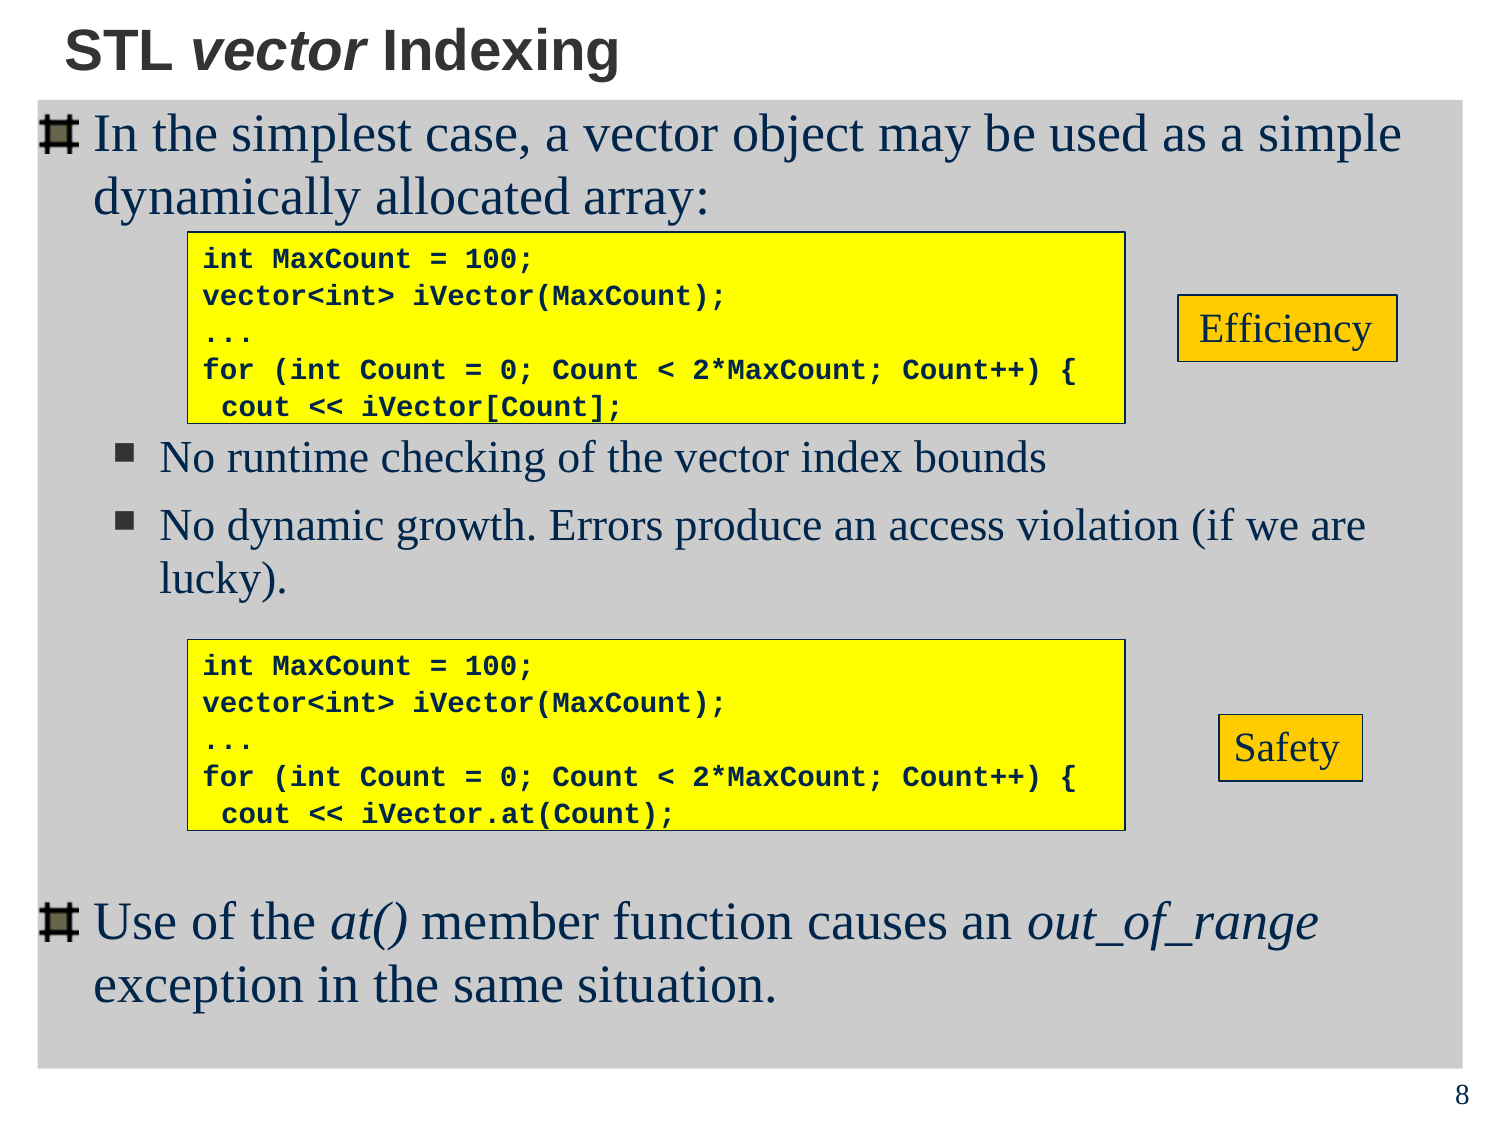

# STL vector Indexing
In the simplest case, a vector object may be used as a simple dynamically allocated array:
No runtime checking of the vector index bounds
No dynamic growth. Errors produce an access violation (if we are lucky).
Use of the at() member function causes an out_of_range exception in the same situation.
int MaxCount = 100;
vector<int> iVector(MaxCount);
...
for (int Count = 0; Count < 2*MaxCount; Count++) {
	cout << iVector[Count];
Efficiency
int MaxCount = 100;
vector<int> iVector(MaxCount);
...
for (int Count = 0; Count < 2*MaxCount; Count++) {
	cout << iVector.at(Count);
Safety